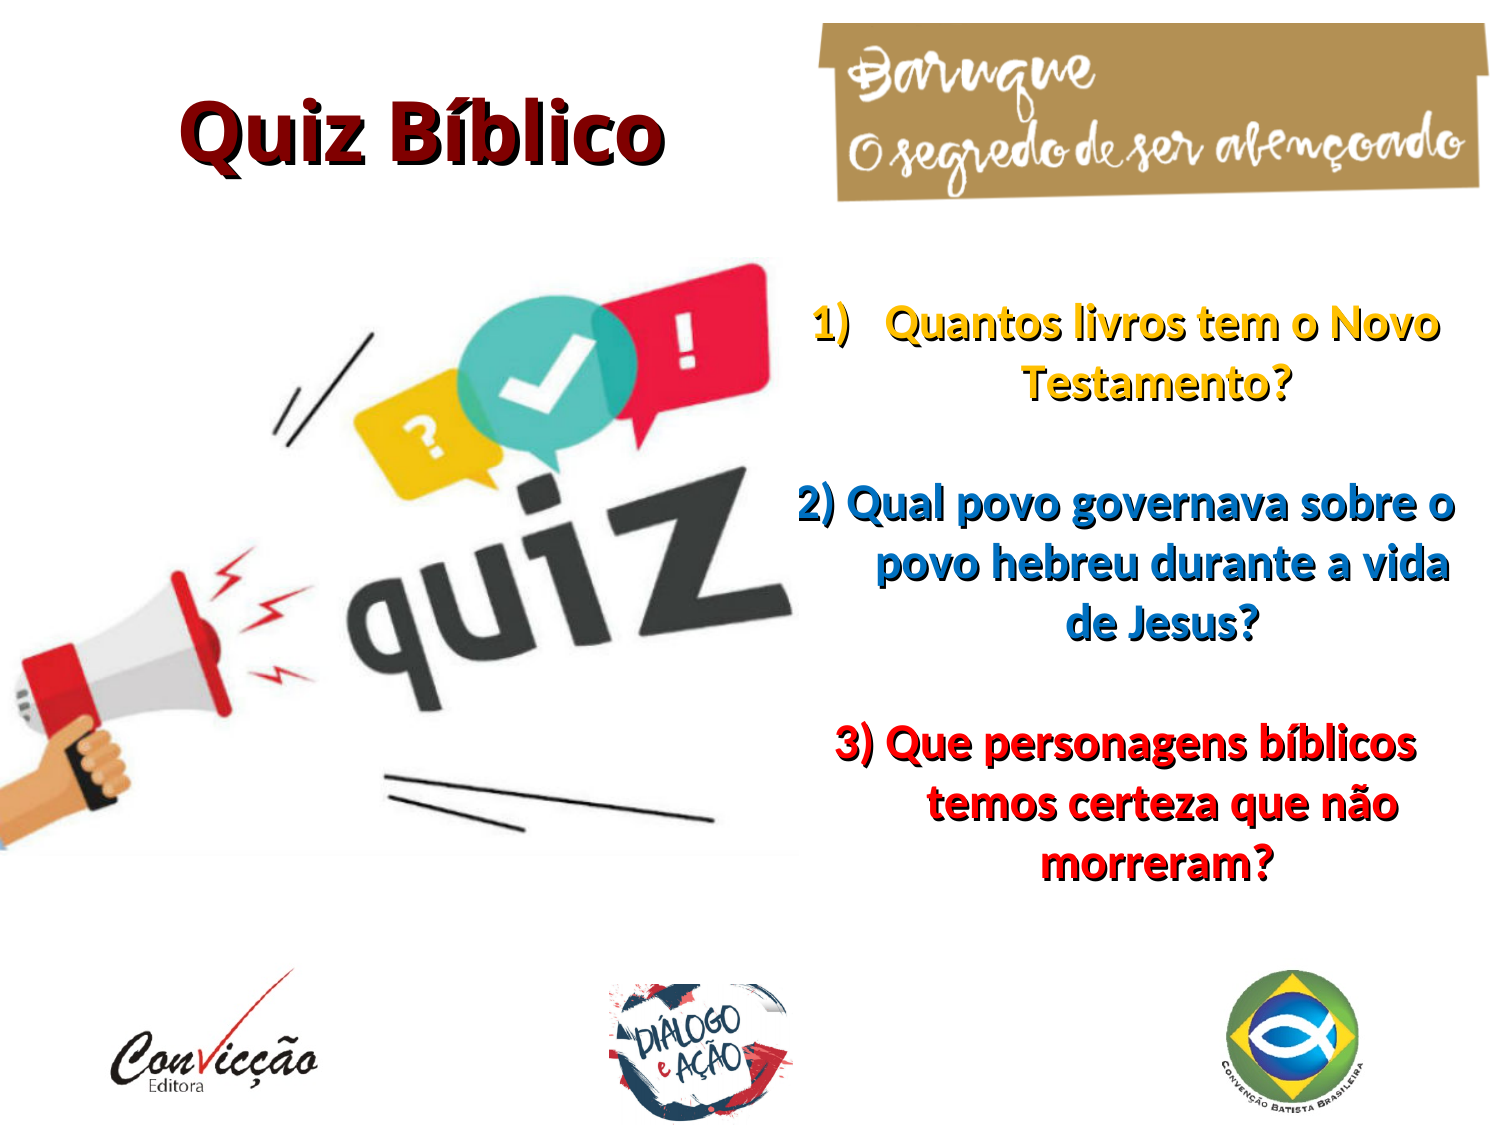

Quiz Bíblico
Quantos livros tem o Novo Testamento?
2) Qual povo governava sobre o povo hebreu durante a vida de Jesus?
3) Que personagens bíblicos temos certeza que não morreram?